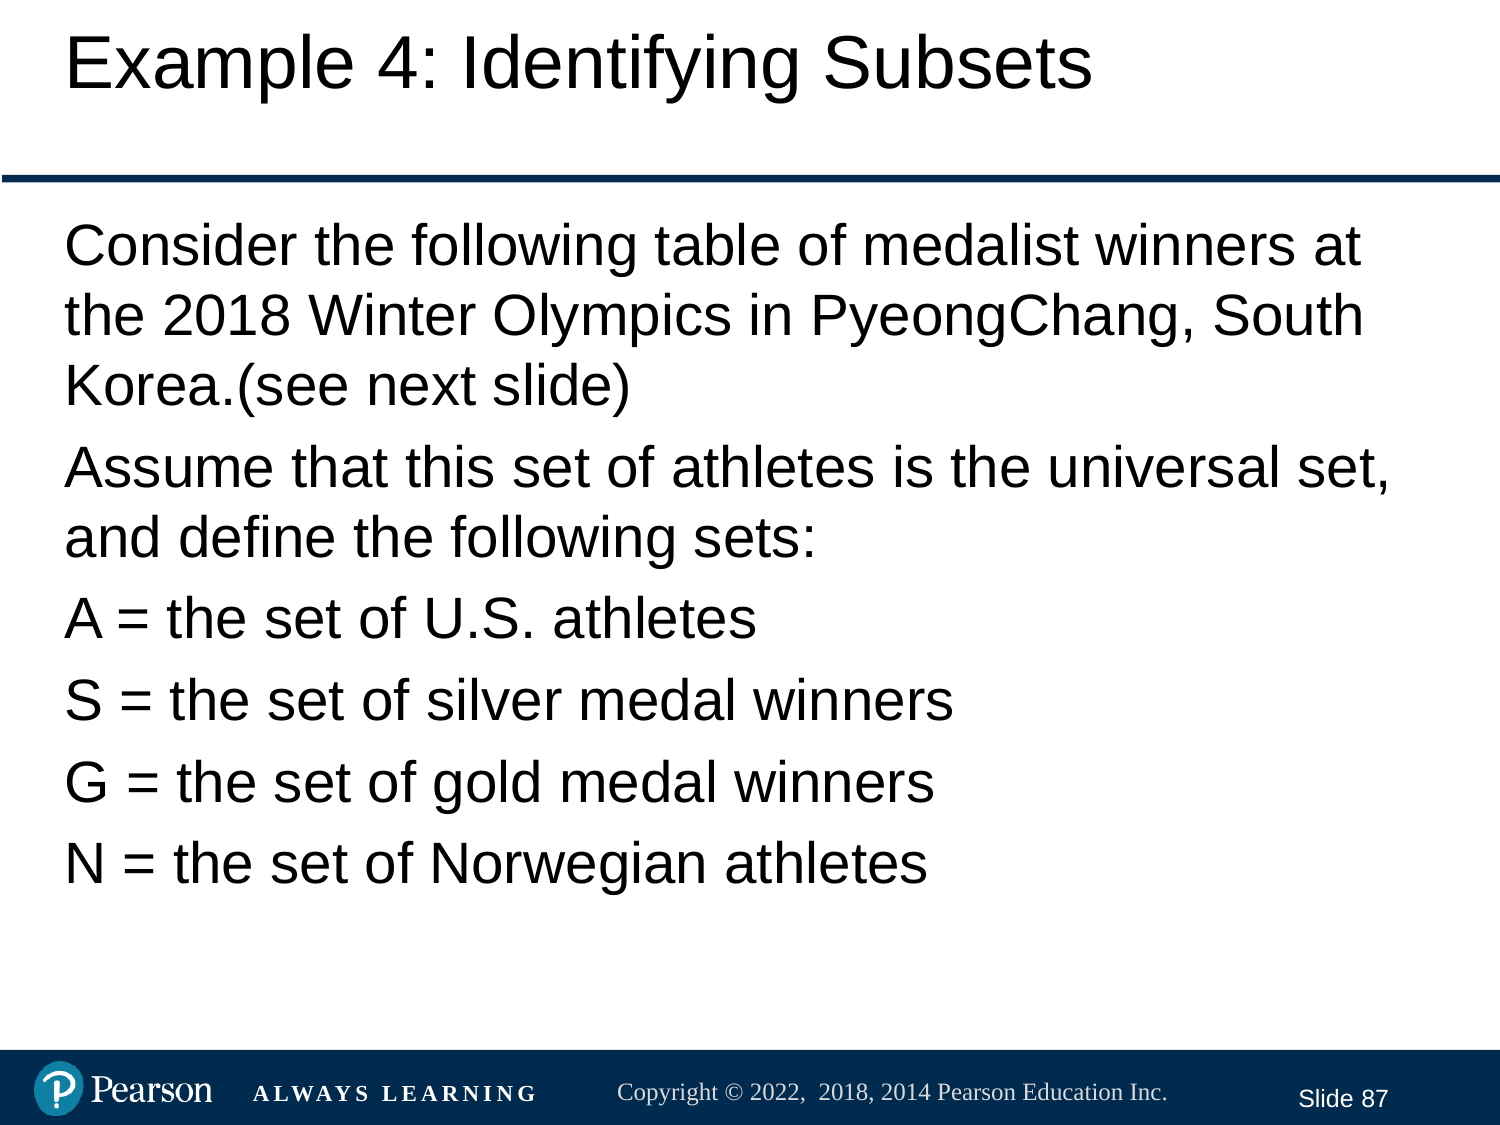

# Example 4: Identifying Subsets
Consider the following table of medalist winners at the 2018 Winter Olympics in PyeongChang, South Korea.(see next slide)
Assume that this set of athletes is the universal set, and define the following sets:
A = the set of U.S. athletes
S = the set of silver medal winners
G = the set of gold medal winners
N = the set of Norwegian athletes